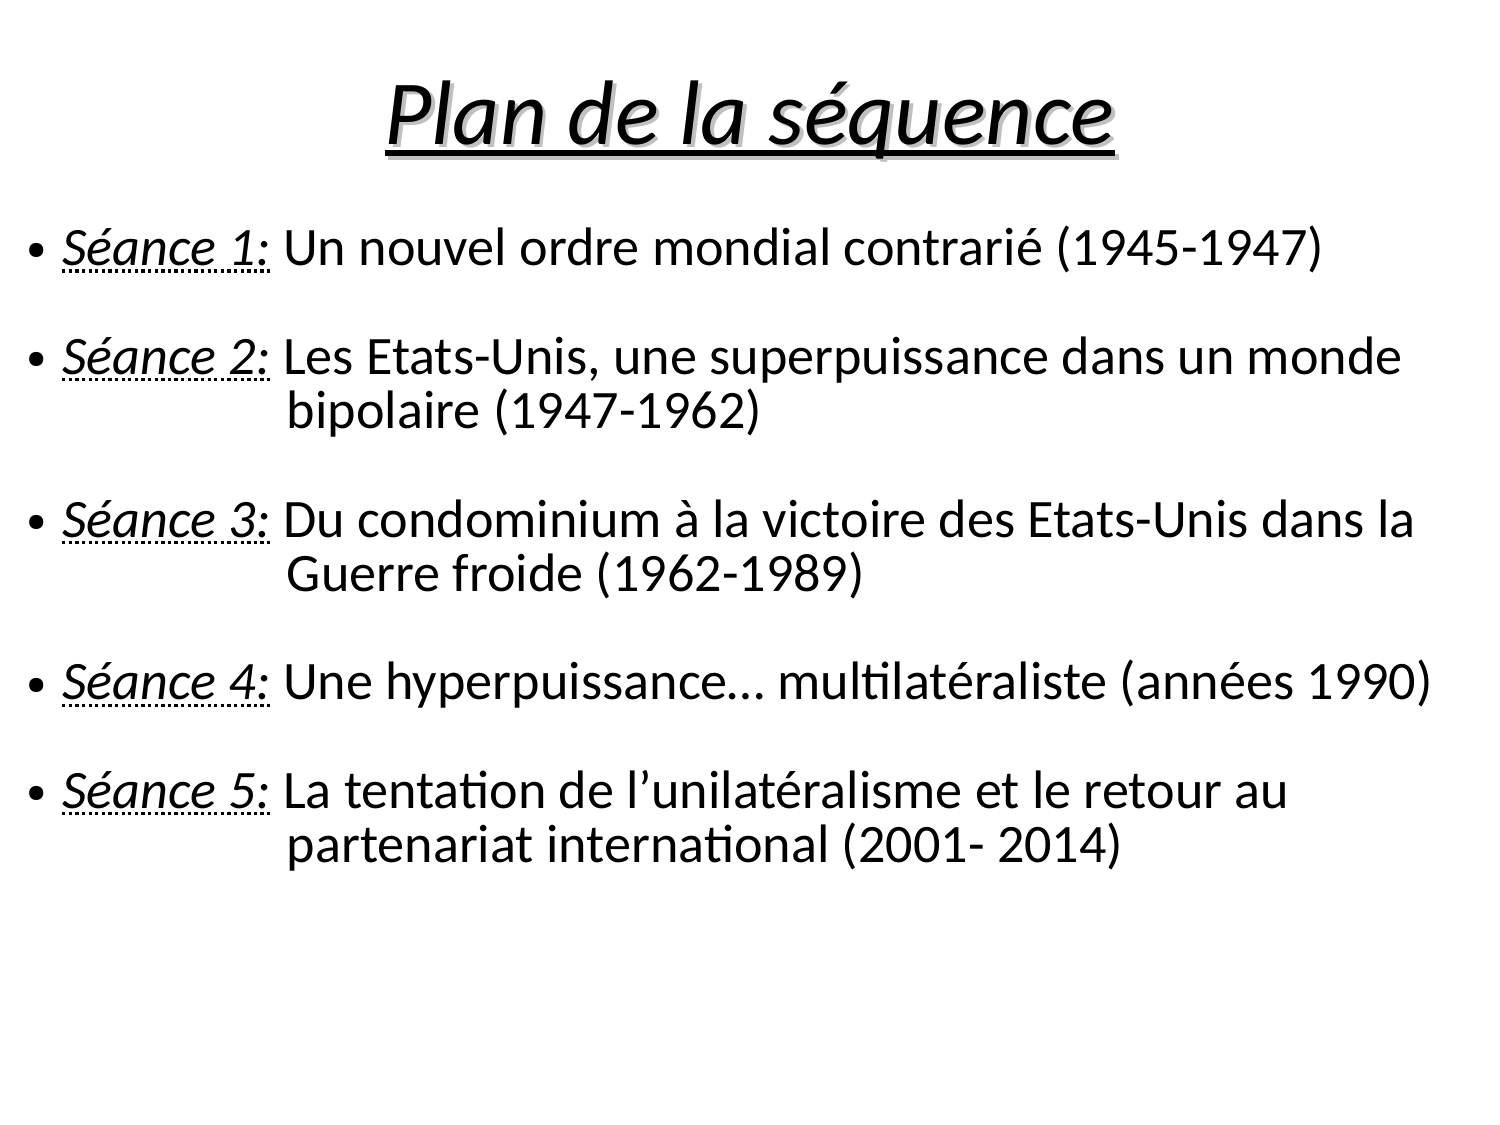

# Plan de la séquence
Séance 1: Un nouvel ordre mondial contrarié (1945-1947)
Séance 2: Les Etats-Unis, une superpuissance dans un monde
 bipolaire (1947-1962)
Séance 3: Du condominium à la victoire des Etats-Unis dans la
 Guerre froide (1962-1989)
Séance 4: Une hyperpuissance… multilatéraliste (années 1990)
Séance 5: La tentation de l’unilatéralisme et le retour au
 partenariat international (2001- 2014)